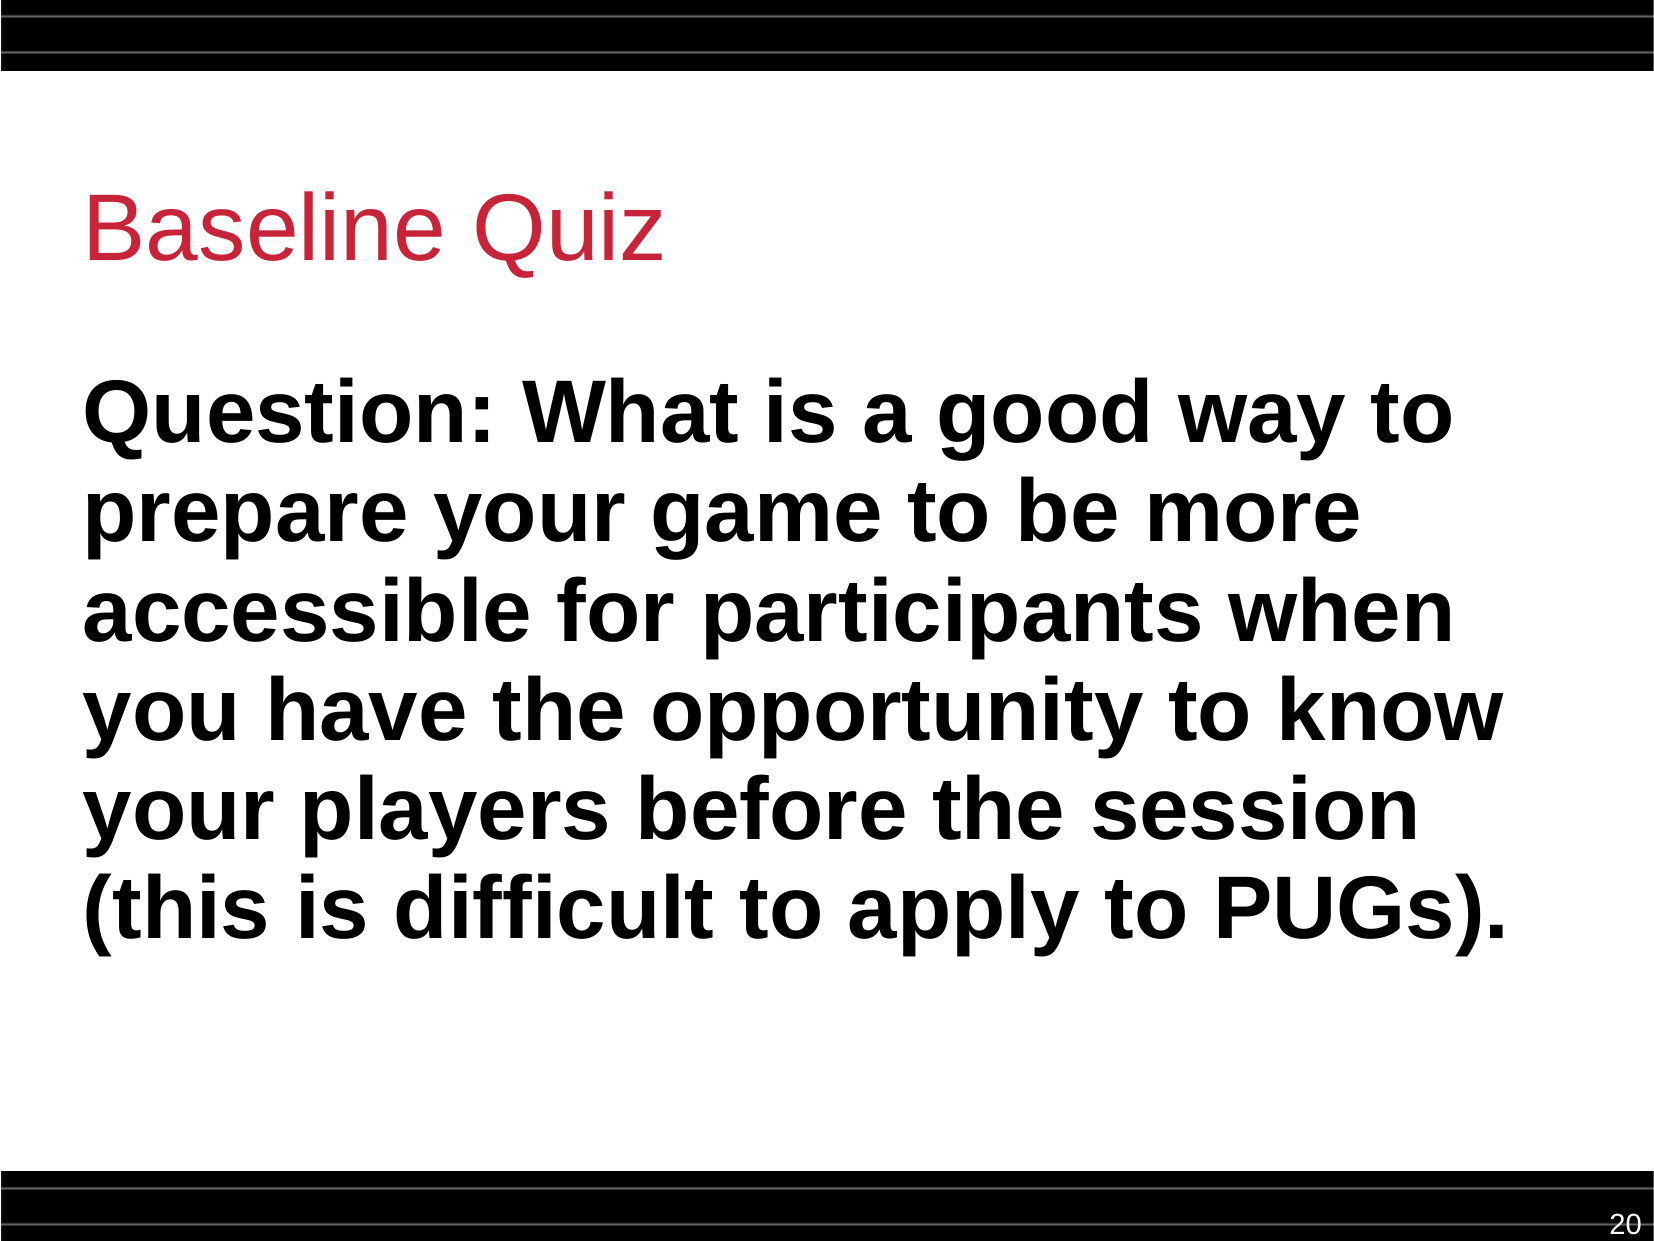

# Baseline Quiz
Question: What is a good way to prepare your game to be more accessible for participants when you have the opportunity to know your players before the session (this is difficult to apply to PUGs).